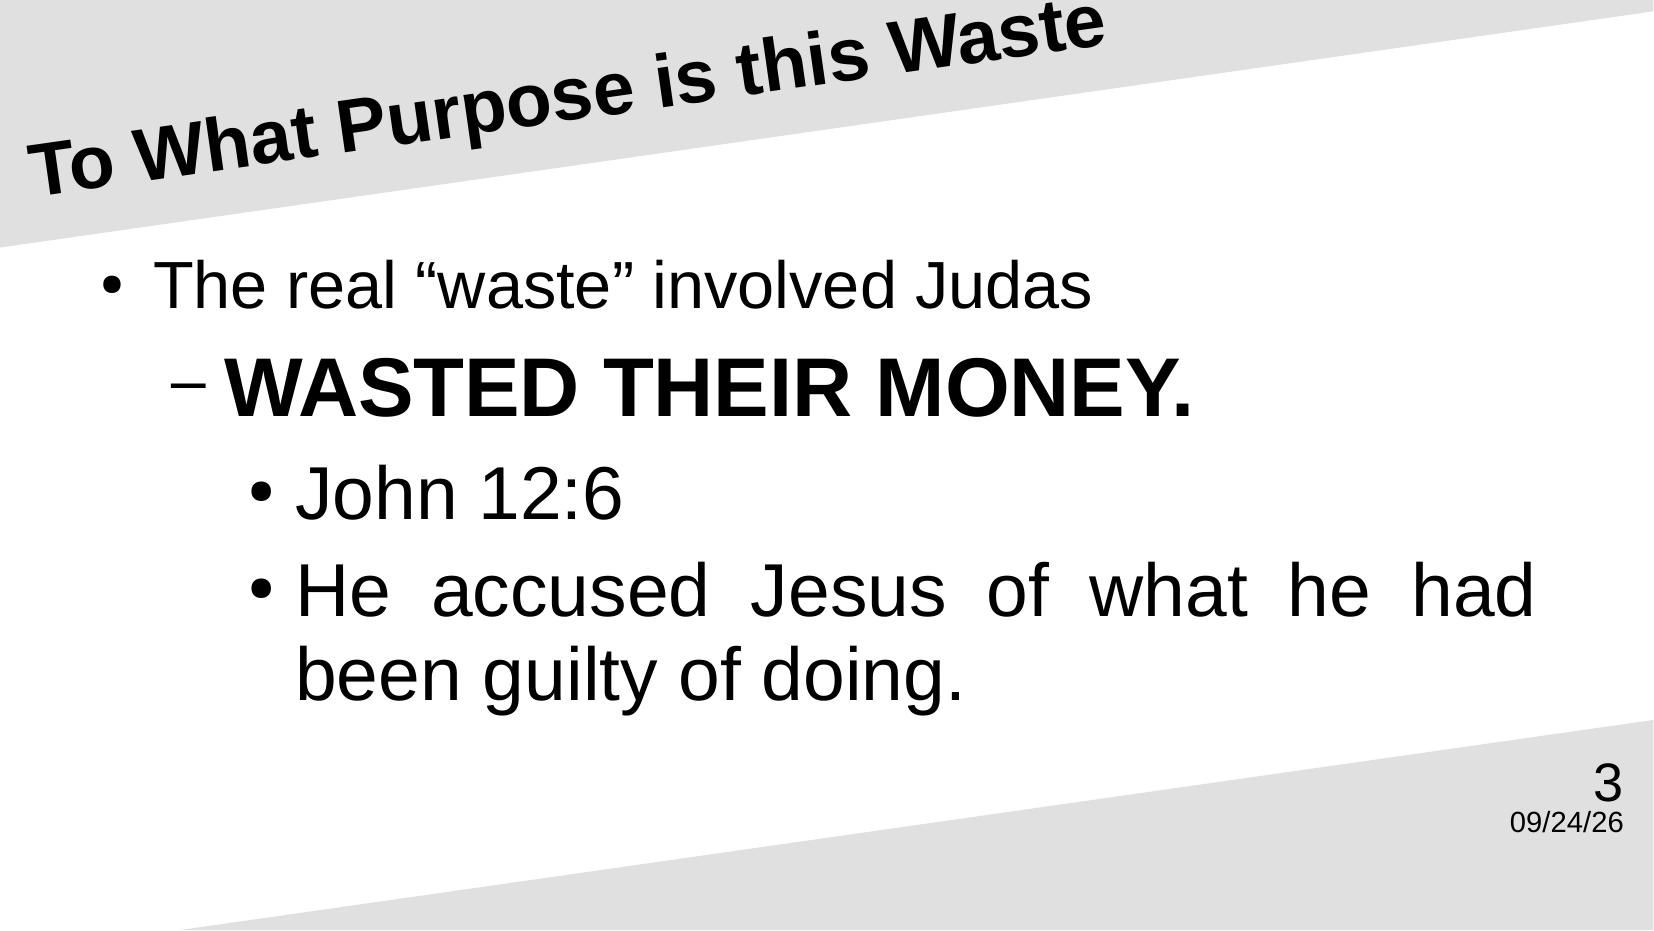

# To What Purpose is this Waste
The real “waste” involved Judas
WASTED THEIR MONEY.
John 12:6
He accused Jesus of what he had been guilty of doing.
3